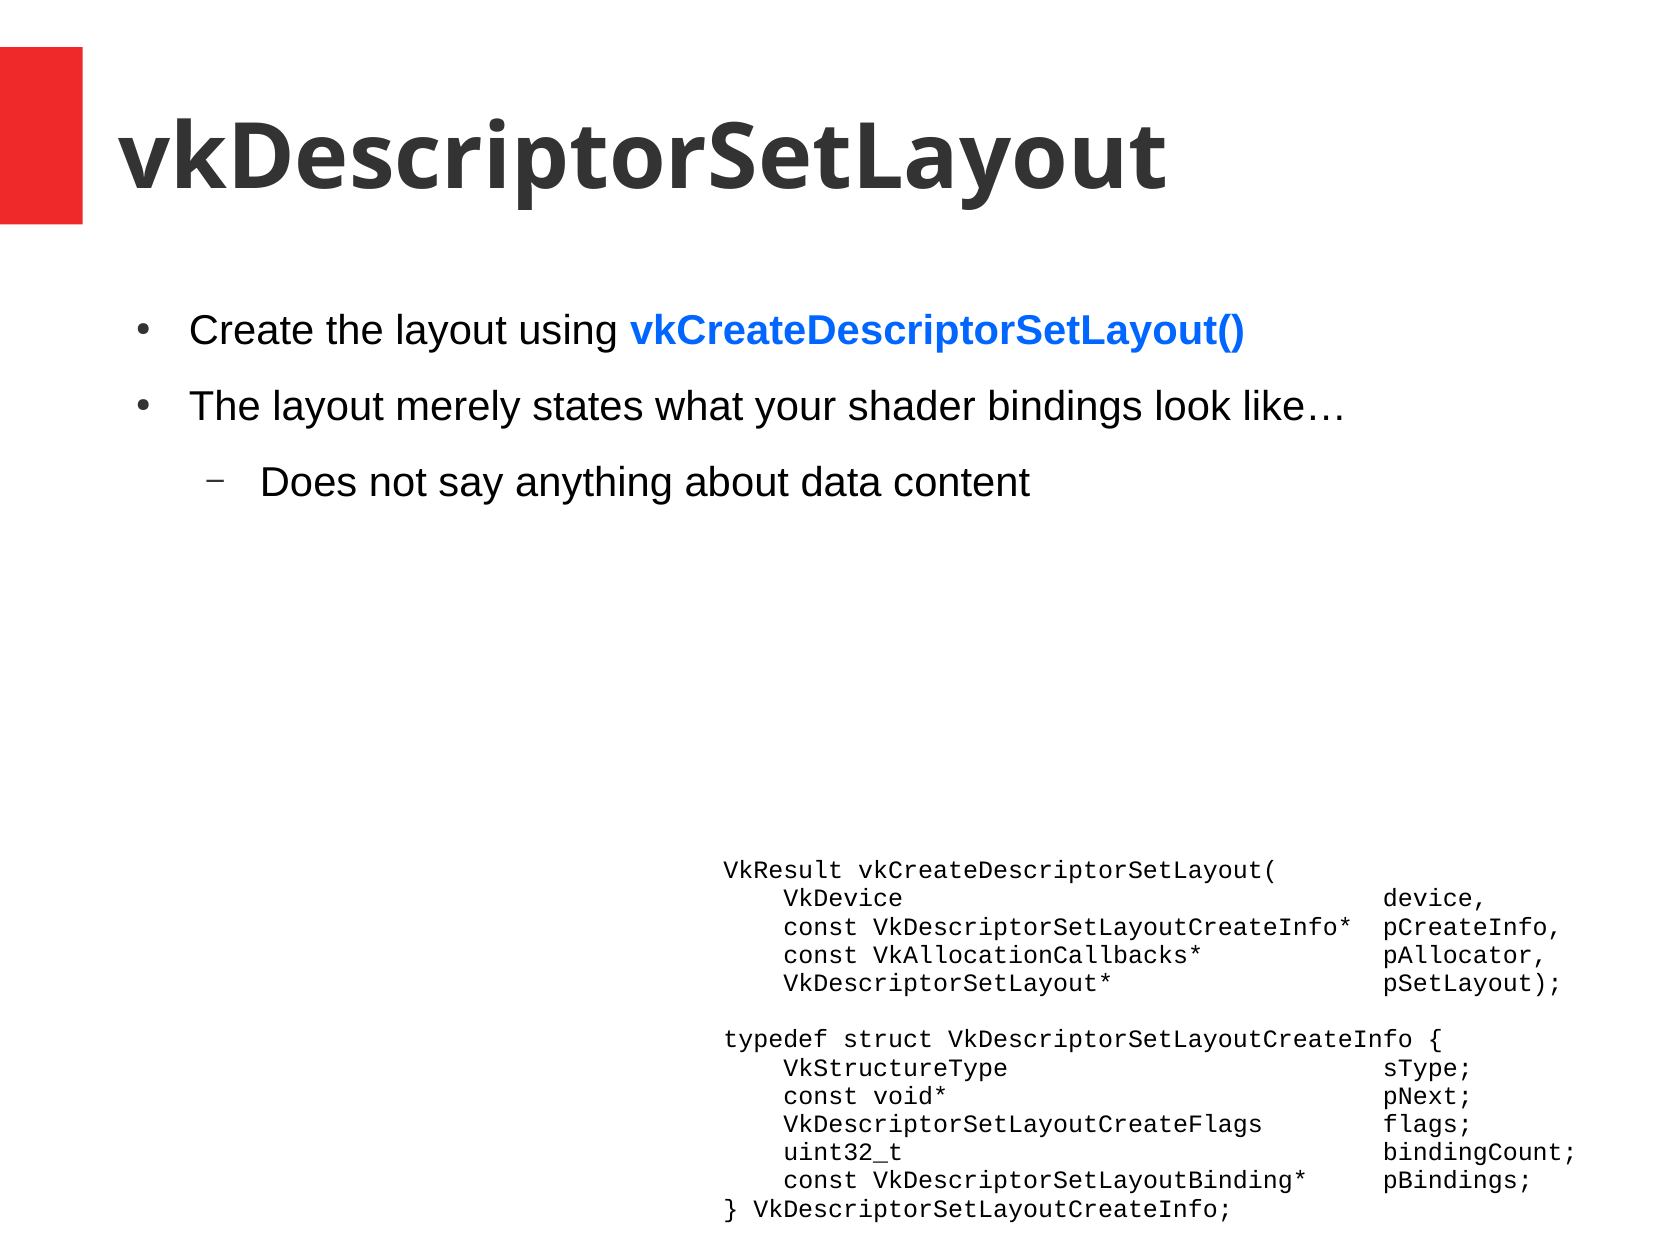

# vkDescriptorSetLayout
Create the layout using vkCreateDescriptorSetLayout()
The layout merely states what your shader bindings look like…
Does not say anything about data content
VkResult vkCreateDescriptorSetLayout(
 VkDevice device,
 const VkDescriptorSetLayoutCreateInfo* pCreateInfo,
 const VkAllocationCallbacks* pAllocator,
 VkDescriptorSetLayout* pSetLayout);
typedef struct VkDescriptorSetLayoutCreateInfo {
 VkStructureType sType;
 const void* pNext;
 VkDescriptorSetLayoutCreateFlags flags;
 uint32_t bindingCount;
 const VkDescriptorSetLayoutBinding* pBindings;
} VkDescriptorSetLayoutCreateInfo;